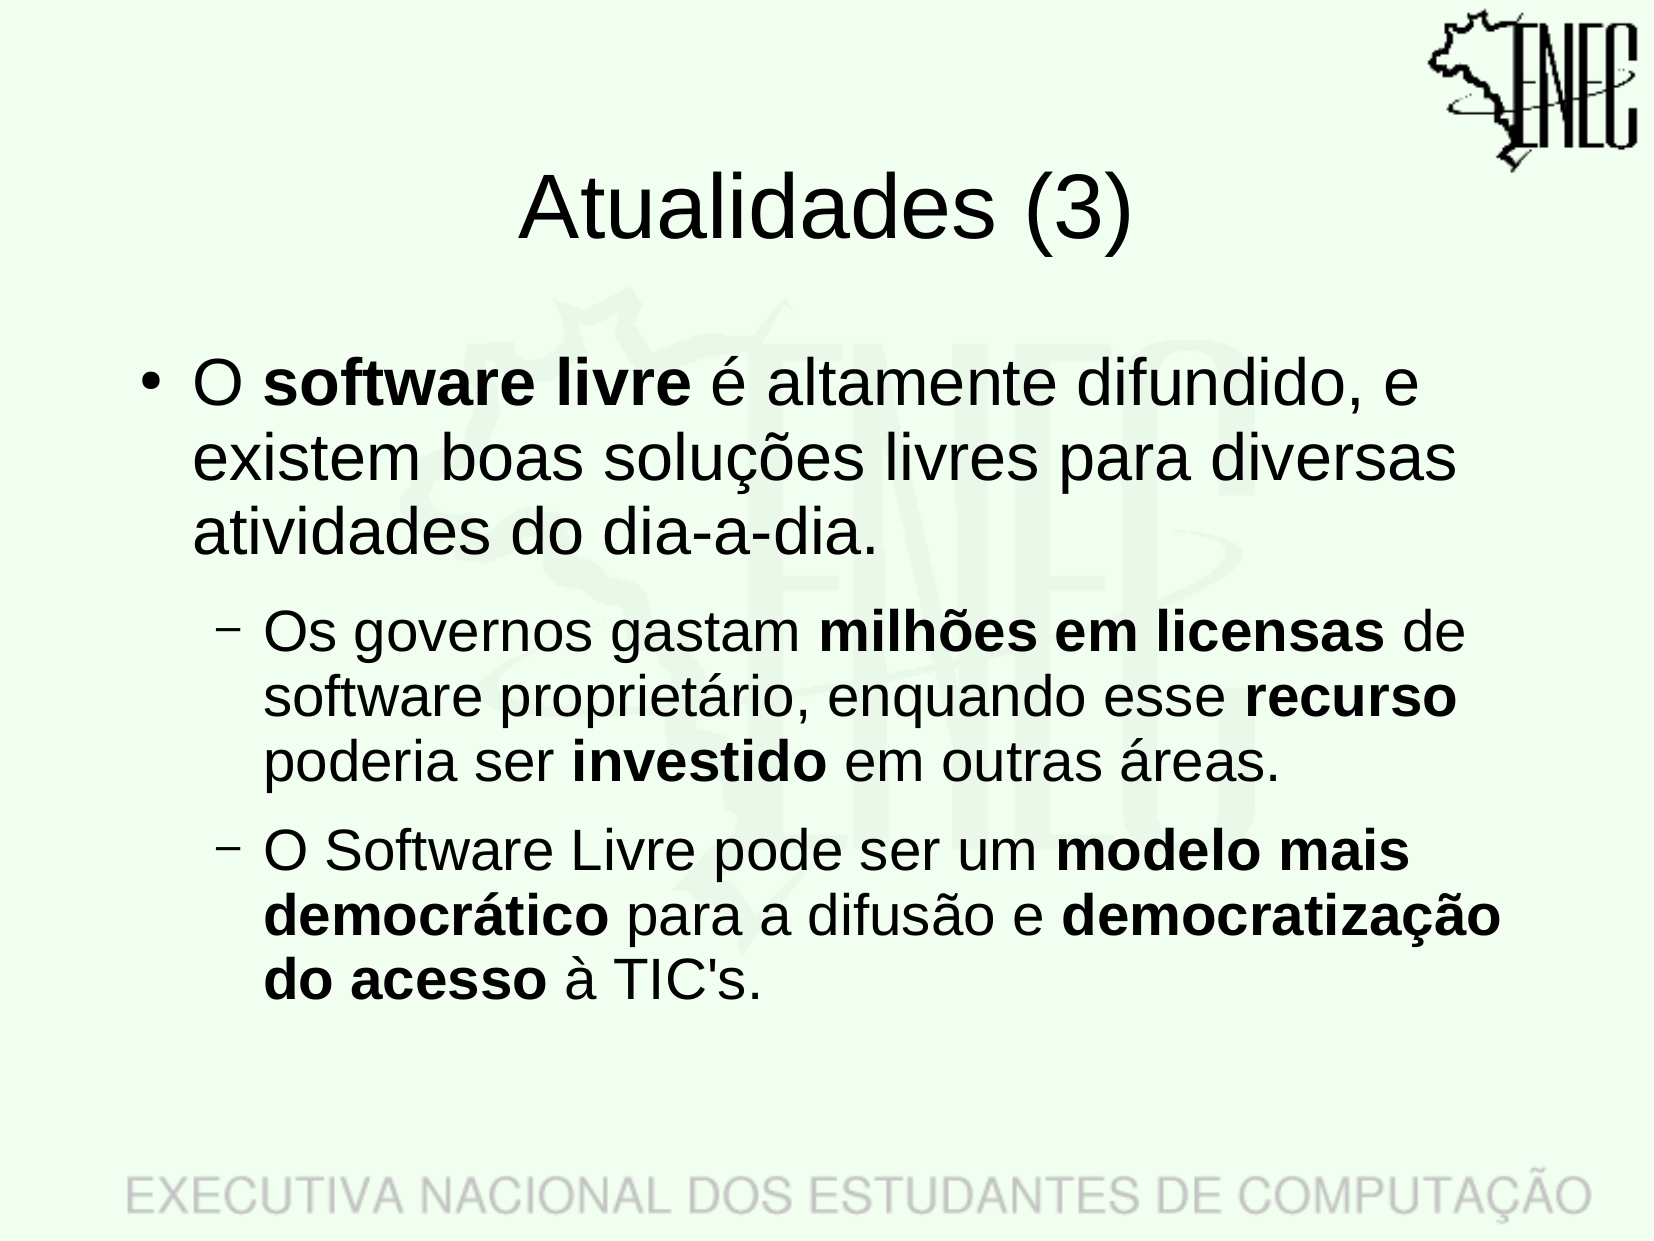

# Atualidades (3)
O software livre é altamente difundido, e existem boas soluções livres para diversas atividades do dia-a-dia.
Os governos gastam milhões em licensas de software proprietário, enquando esse recurso poderia ser investido em outras áreas.
O Software Livre pode ser um modelo mais democrático para a difusão e democratização do acesso à TIC's.